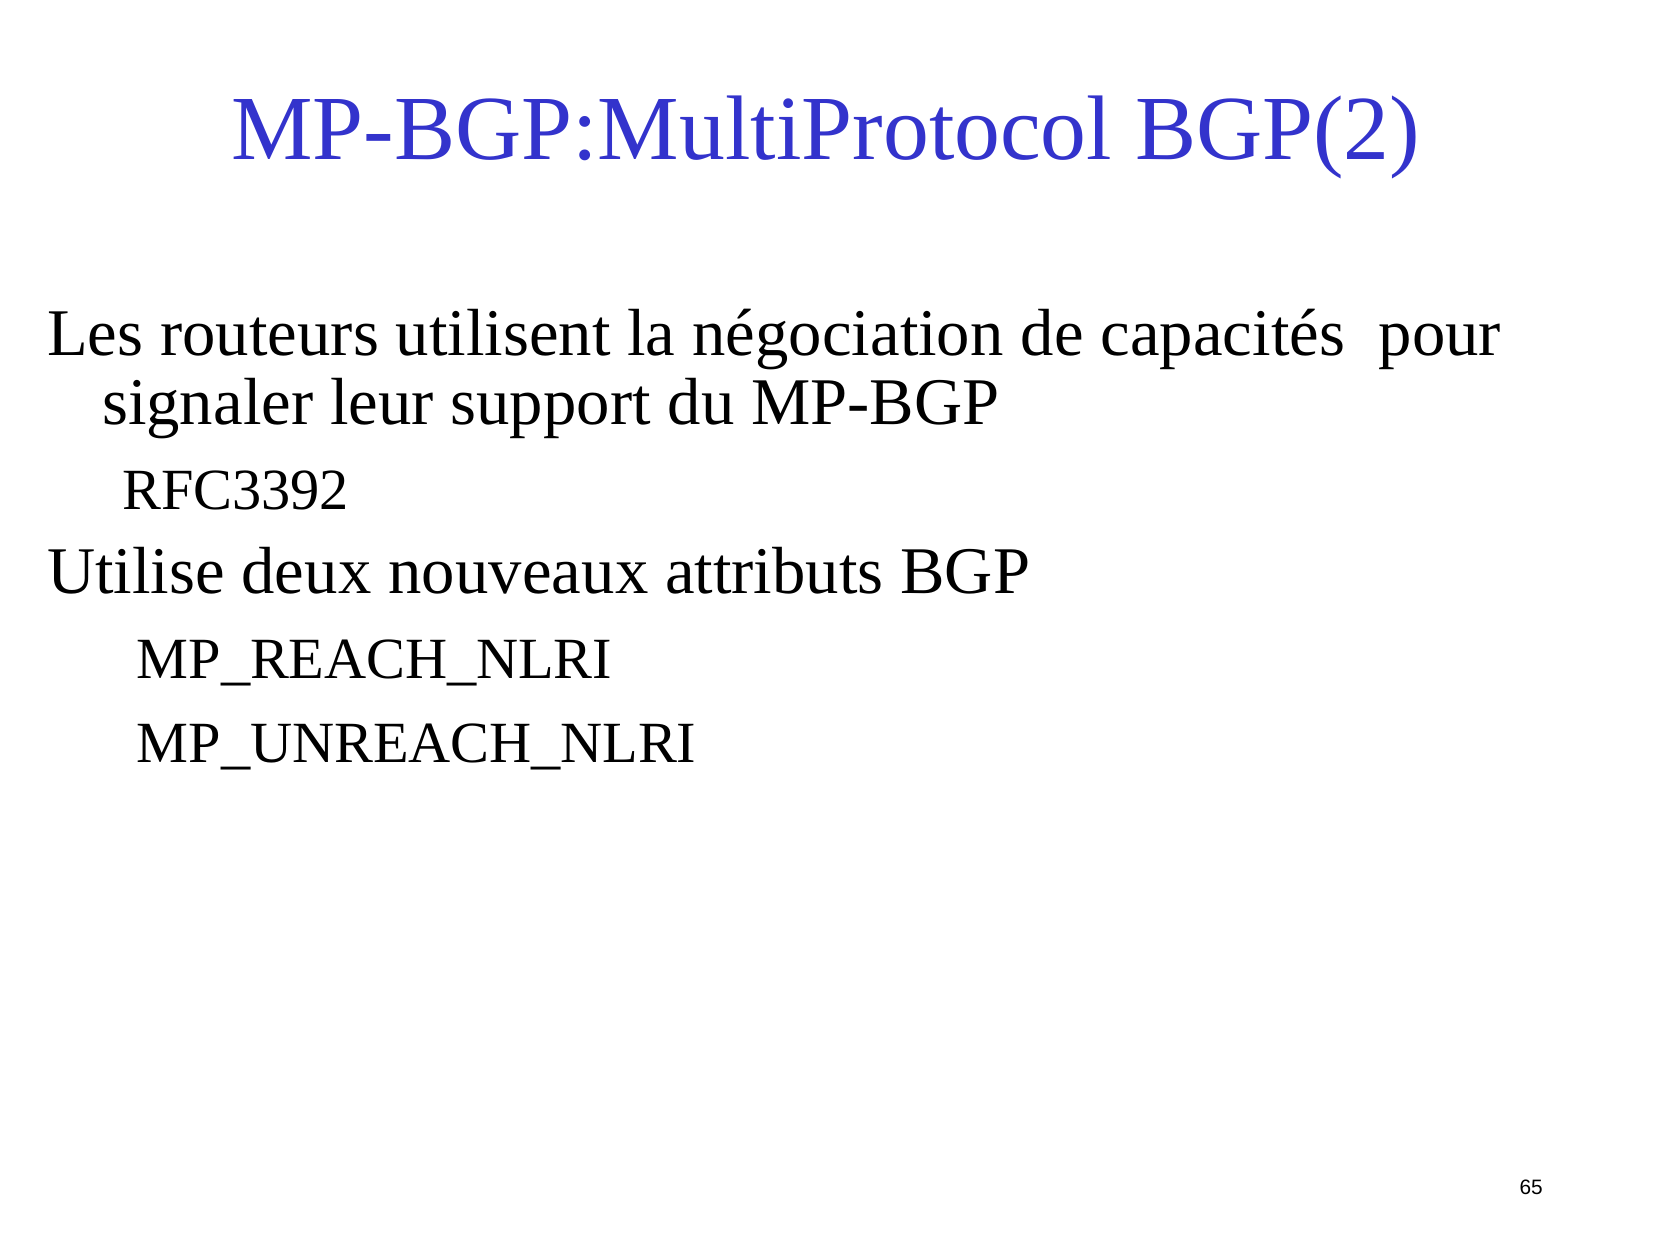

# MP-BGP:MultiProtocol BGP(2)‏
Les routeurs utilisent la négociation de capacités pour signaler leur support du MP-BGP
RFC3392
Utilise deux nouveaux attributs BGP
 MP_REACH_NLRI
 MP_UNREACH_NLRI